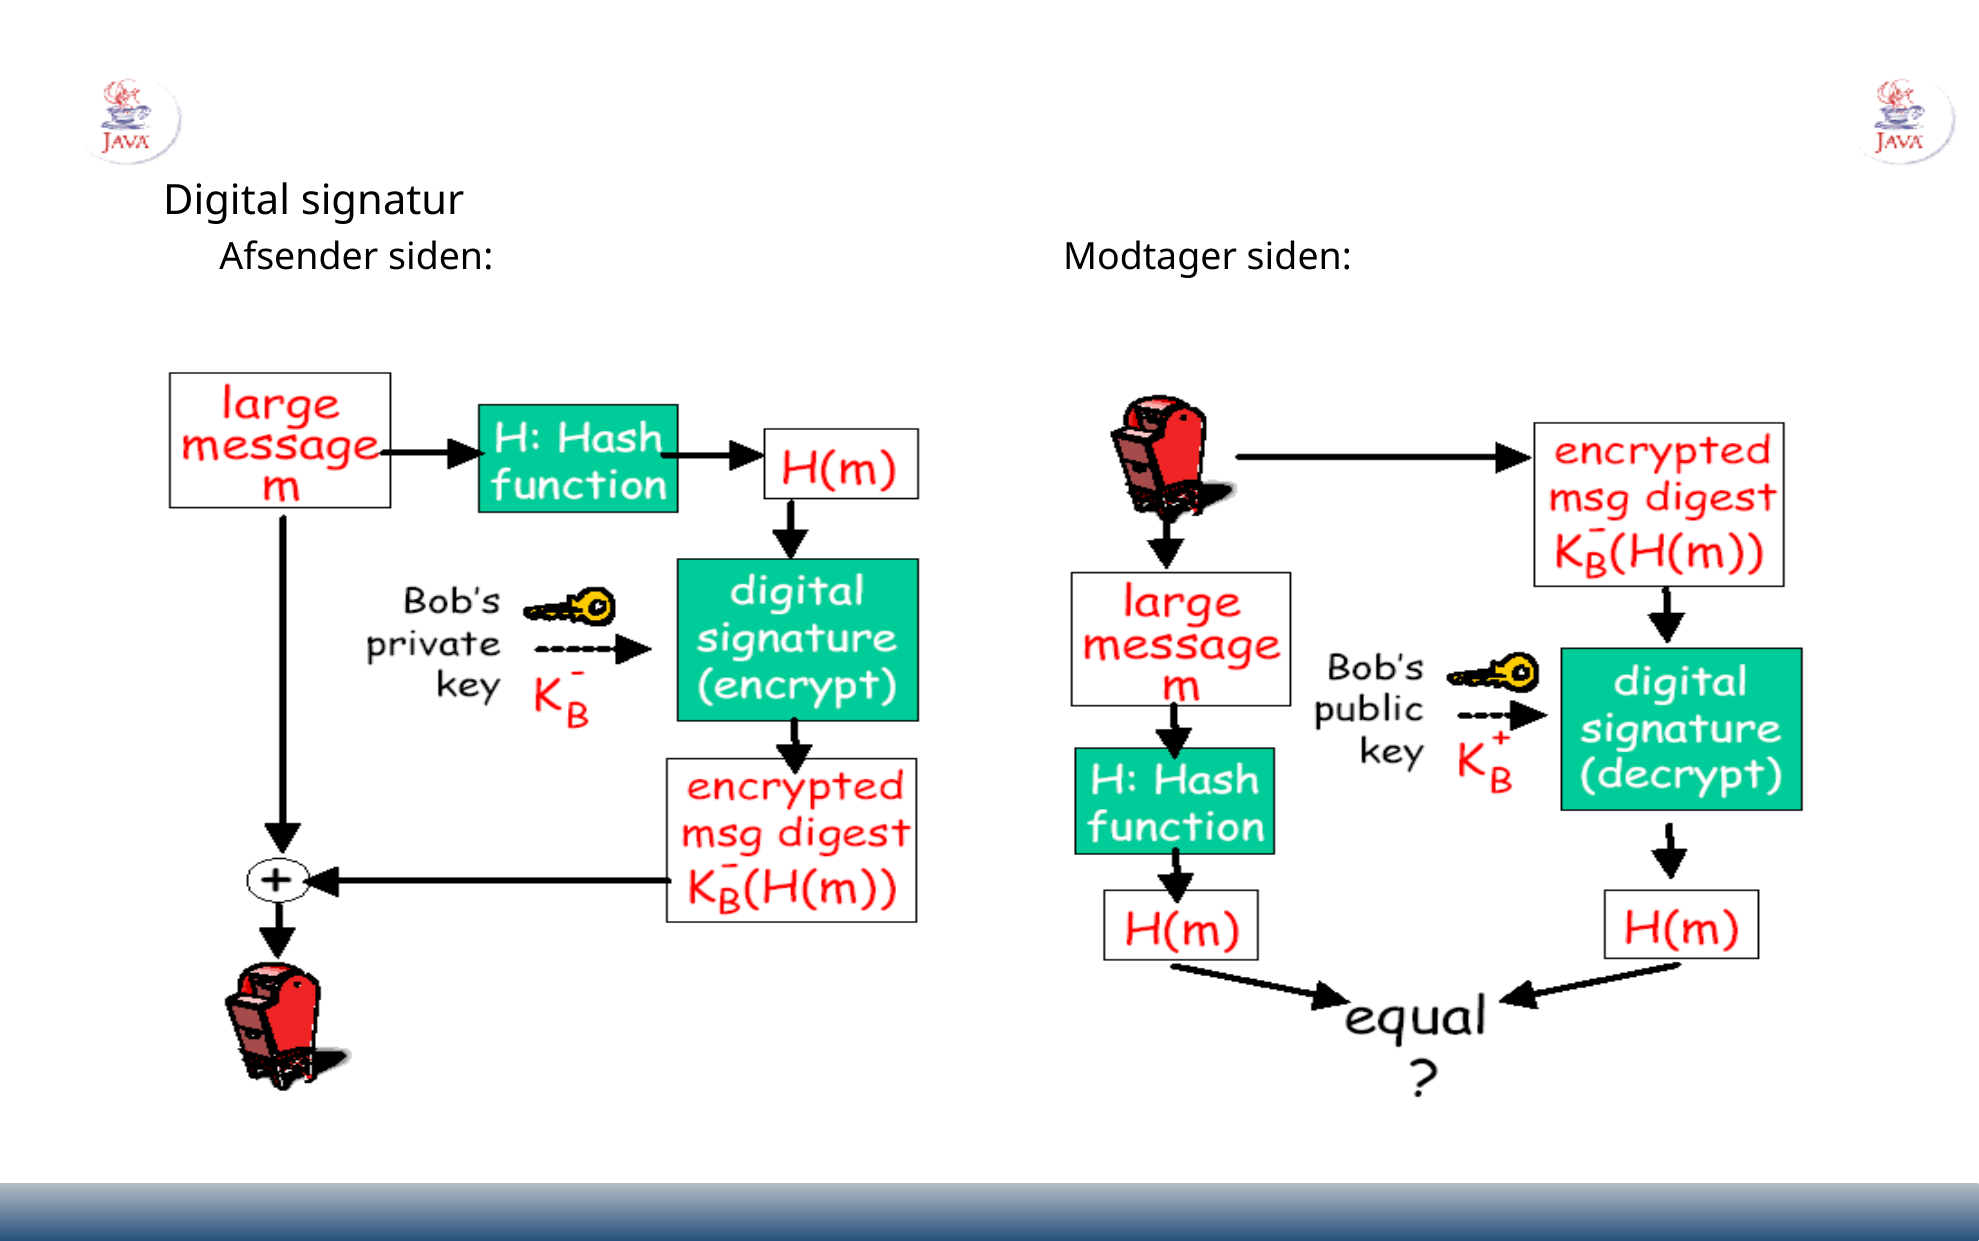

#
Digital signatur
	Afsender siden:				Modtager siden: